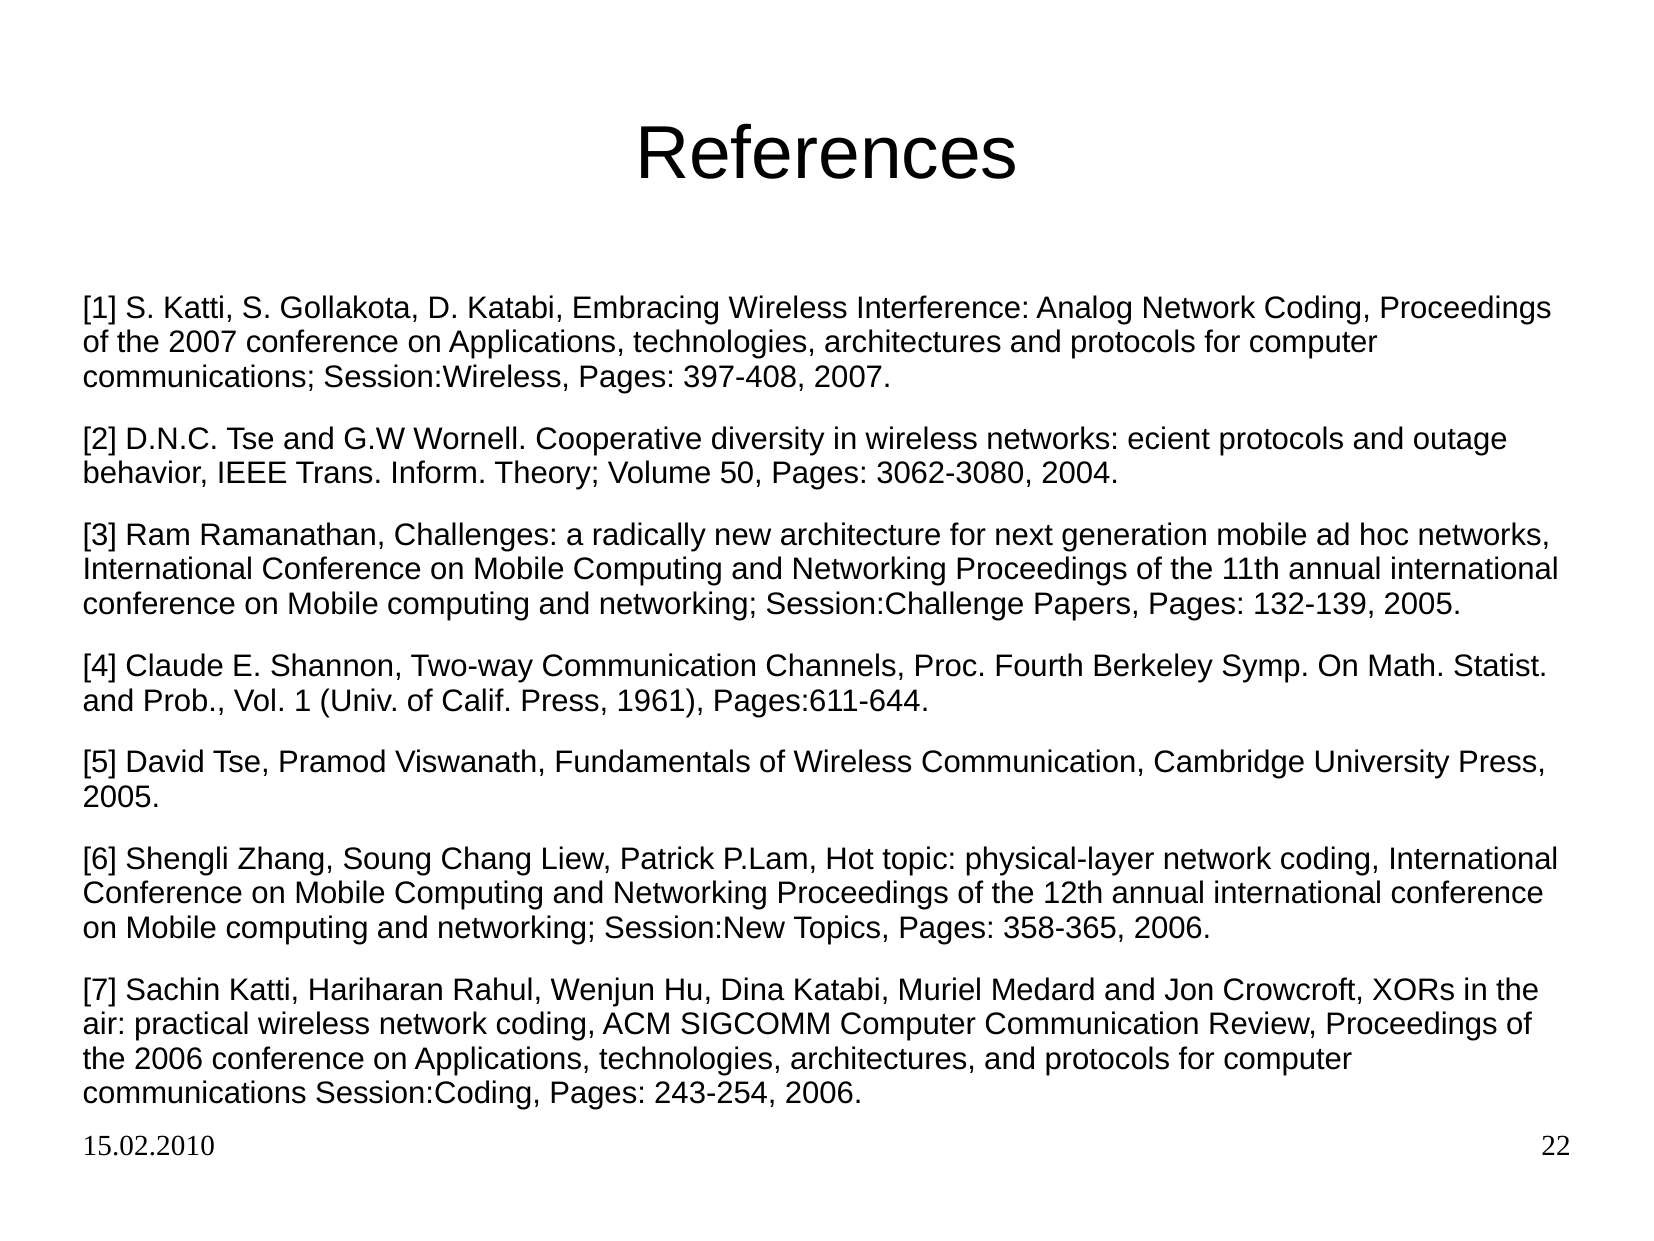

# References
[1] S. Katti, S. Gollakota, D. Katabi, Embracing Wireless Interference: Analog Network Coding, Proceedings of the 2007 conference on Applications, technologies, architectures and protocols for computer communications; Session:Wireless, Pages: 397-408, 2007.
[2] D.N.C. Tse and G.W Wornell. Cooperative diversity in wireless networks: ecient protocols and outage behavior, IEEE Trans. Inform. Theory; Volume 50, Pages: 3062-3080, 2004.
[3] Ram Ramanathan, Challenges: a radically new architecture for next generation mobile ad hoc networks, International Conference on Mobile Computing and Networking Proceedings of the 11th annual international conference on Mobile computing and networking; Session:Challenge Papers, Pages: 132-139, 2005.
[4] Claude E. Shannon, Two-way Communication Channels, Proc. Fourth Berkeley Symp. On Math. Statist. and Prob., Vol. 1 (Univ. of Calif. Press, 1961), Pages:611-644.
[5] David Tse, Pramod Viswanath, Fundamentals of Wireless Communication, Cambridge University Press, 2005.
[6] Shengli Zhang, Soung Chang Liew, Patrick P.Lam, Hot topic: physical-layer network coding, International Conference on Mobile Computing and Networking Proceedings of the 12th annual international conference on Mobile computing and networking; Session:New Topics, Pages: 358-365, 2006.
[7] Sachin Katti, Hariharan Rahul, Wenjun Hu, Dina Katabi, Muriel Medard and Jon Crowcroft, XORs in the air: practical wireless network coding, ACM SIGCOMM Computer Communication Review, Proceedings of the 2006 conference on Applications, technologies, architectures, and protocols for computer communications Session:Coding, Pages: 243-254, 2006.
15.02.2010
22